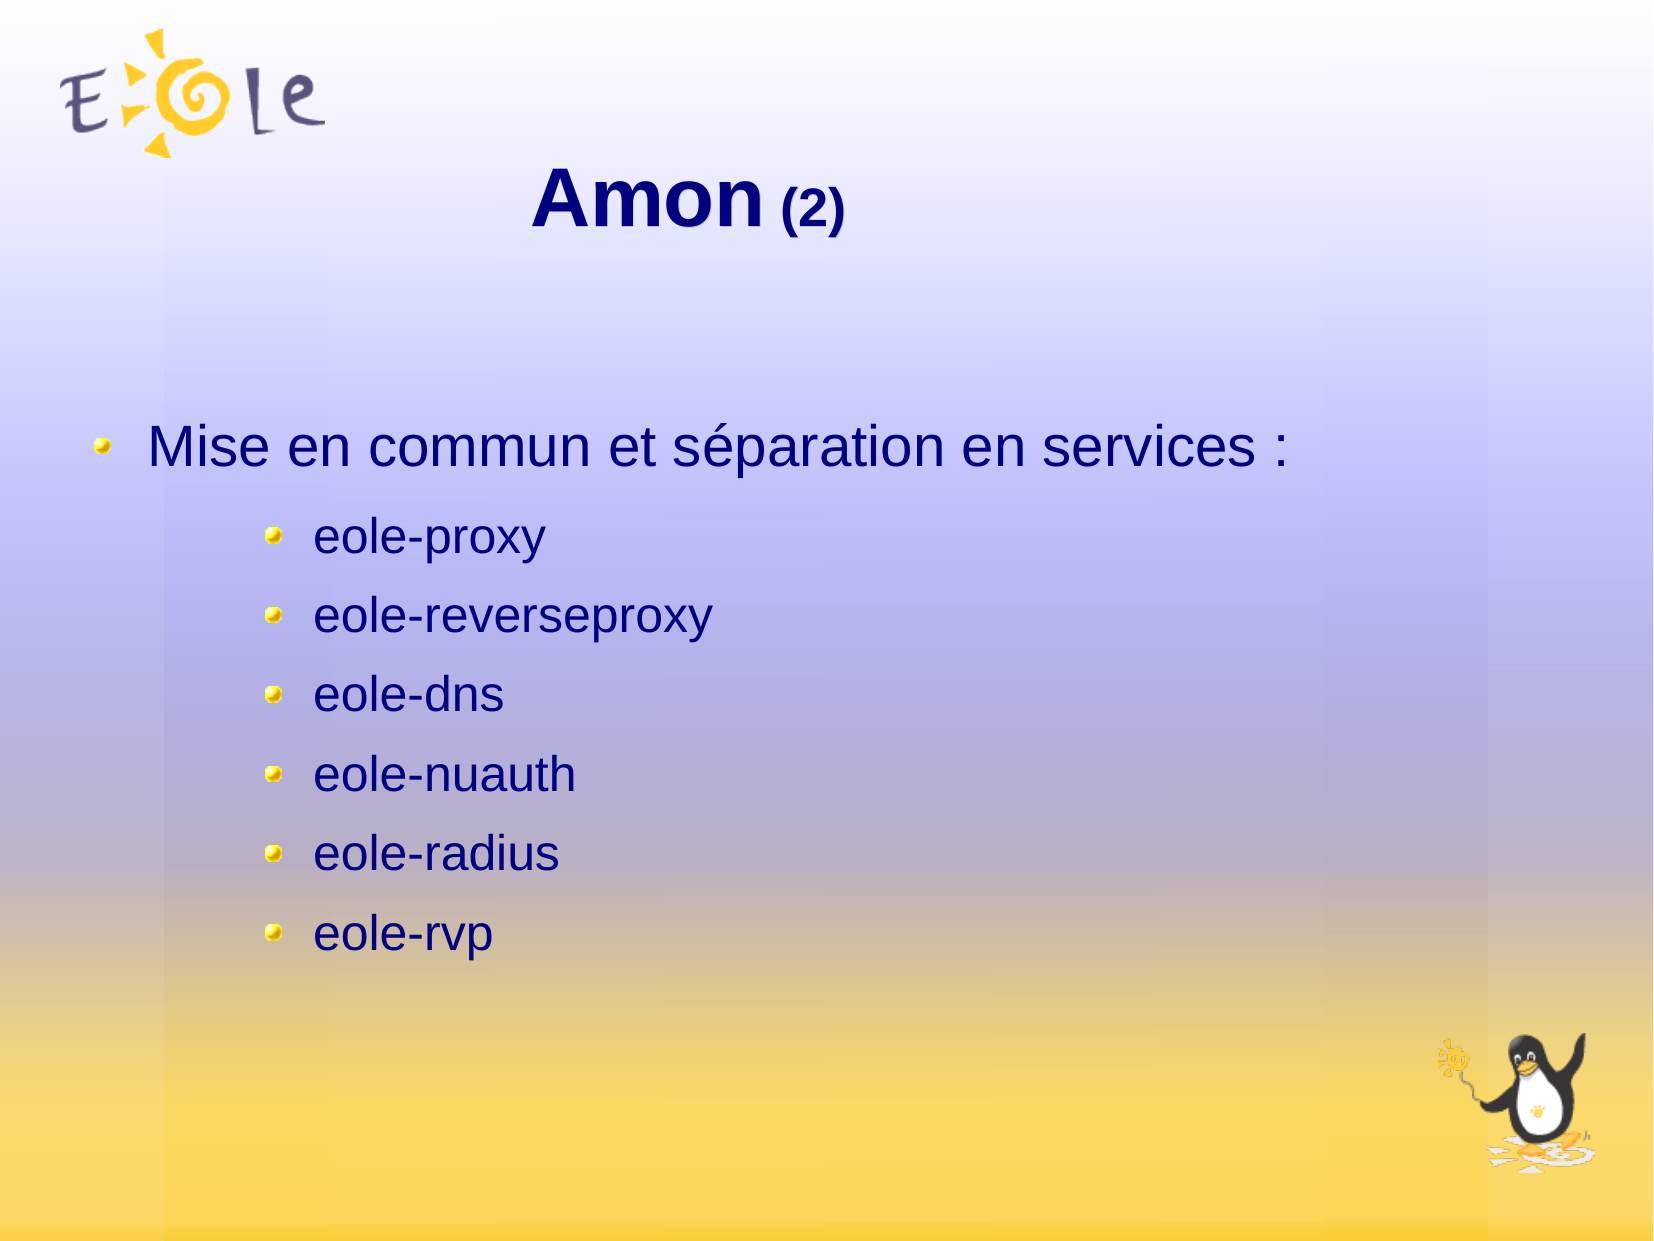

Amon (2)
# Mise en commun et séparation en services :
eole-proxy
eole-reverseproxy
eole-dns
eole-nuauth
eole-radius
eole-rvp